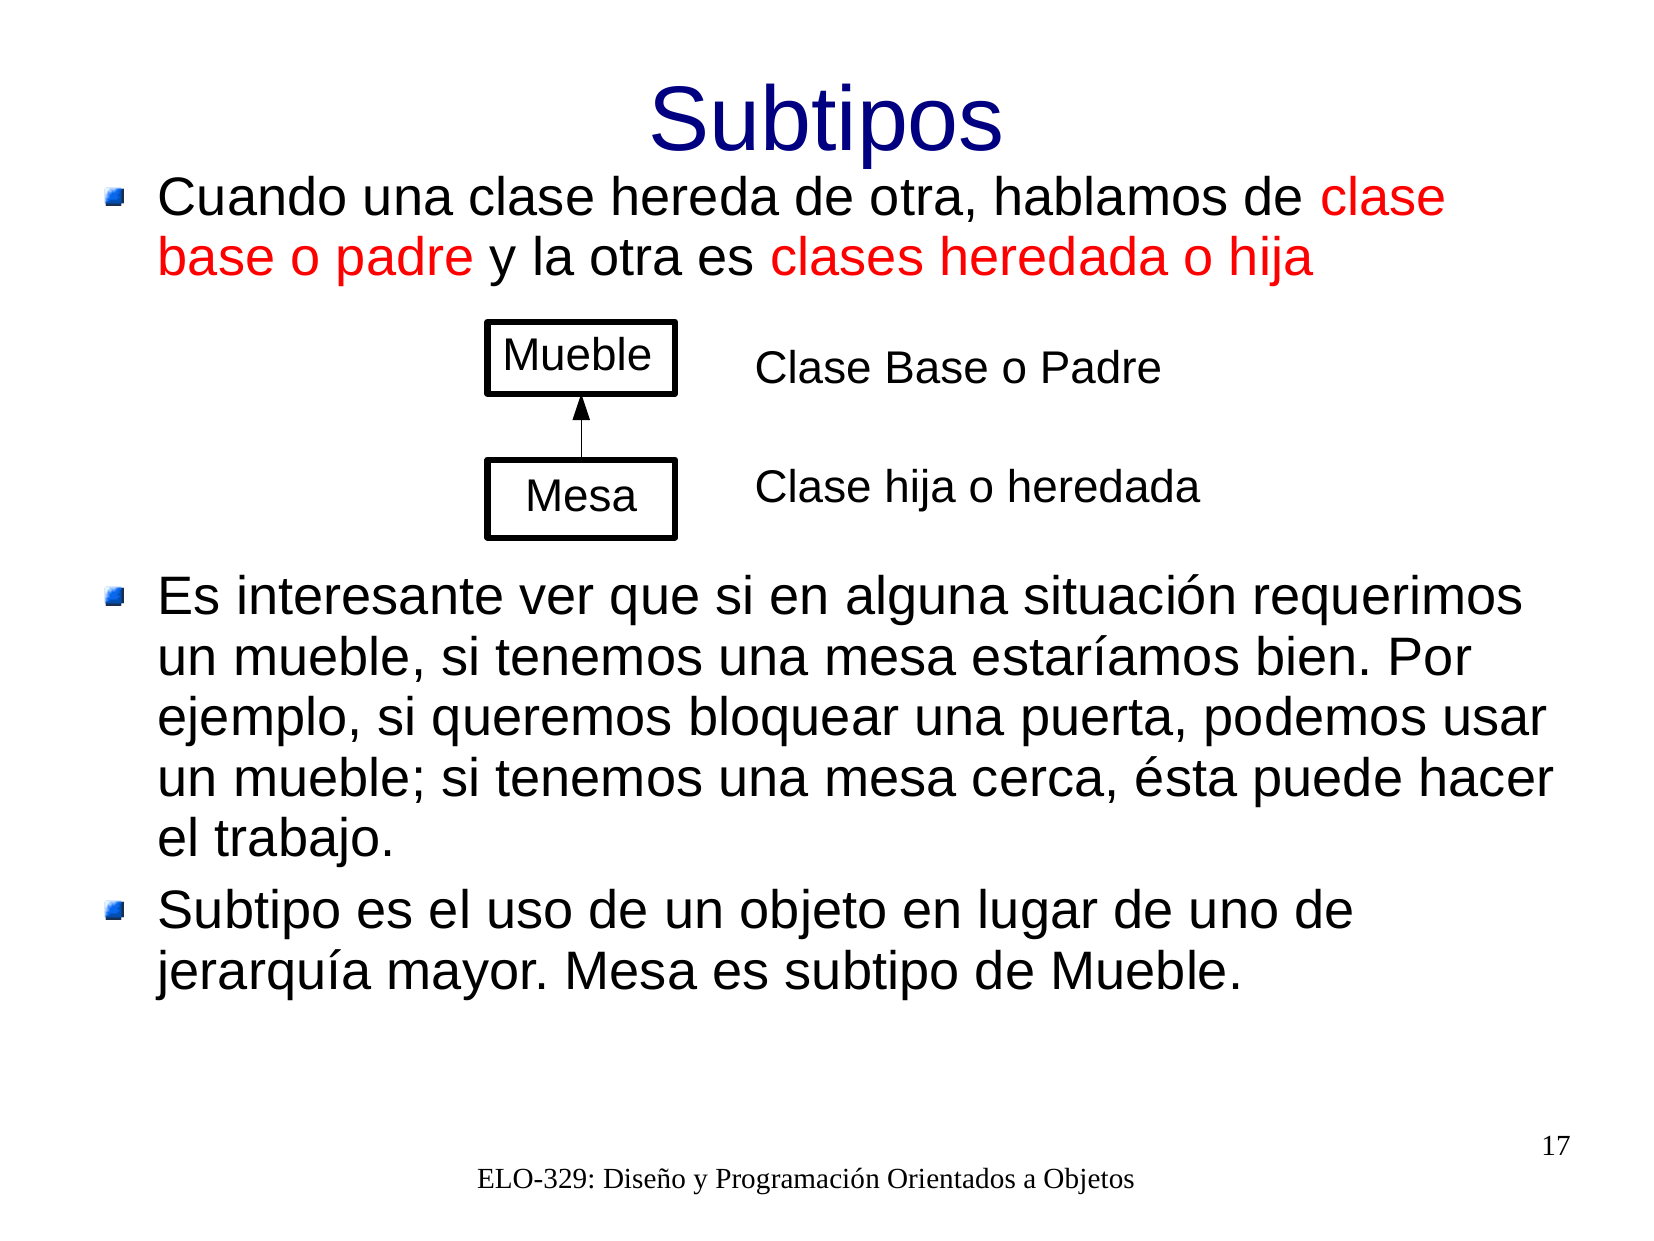

# Subtipos
Cuando una clase hereda de otra, hablamos de clase base o padre y la otra es clases heredada o hija
Es interesante ver que si en alguna situación requerimos un mueble, si tenemos una mesa estaríamos bien. Por ejemplo, si queremos bloquear una puerta, podemos usar un mueble; si tenemos una mesa cerca, ésta puede hacer el trabajo.
Subtipo es el uso de un objeto en lugar de uno de jerarquía mayor. Mesa es subtipo de Mueble.
Mueble
Clase Base o Padre
Clase hija o heredada
Mesa
17